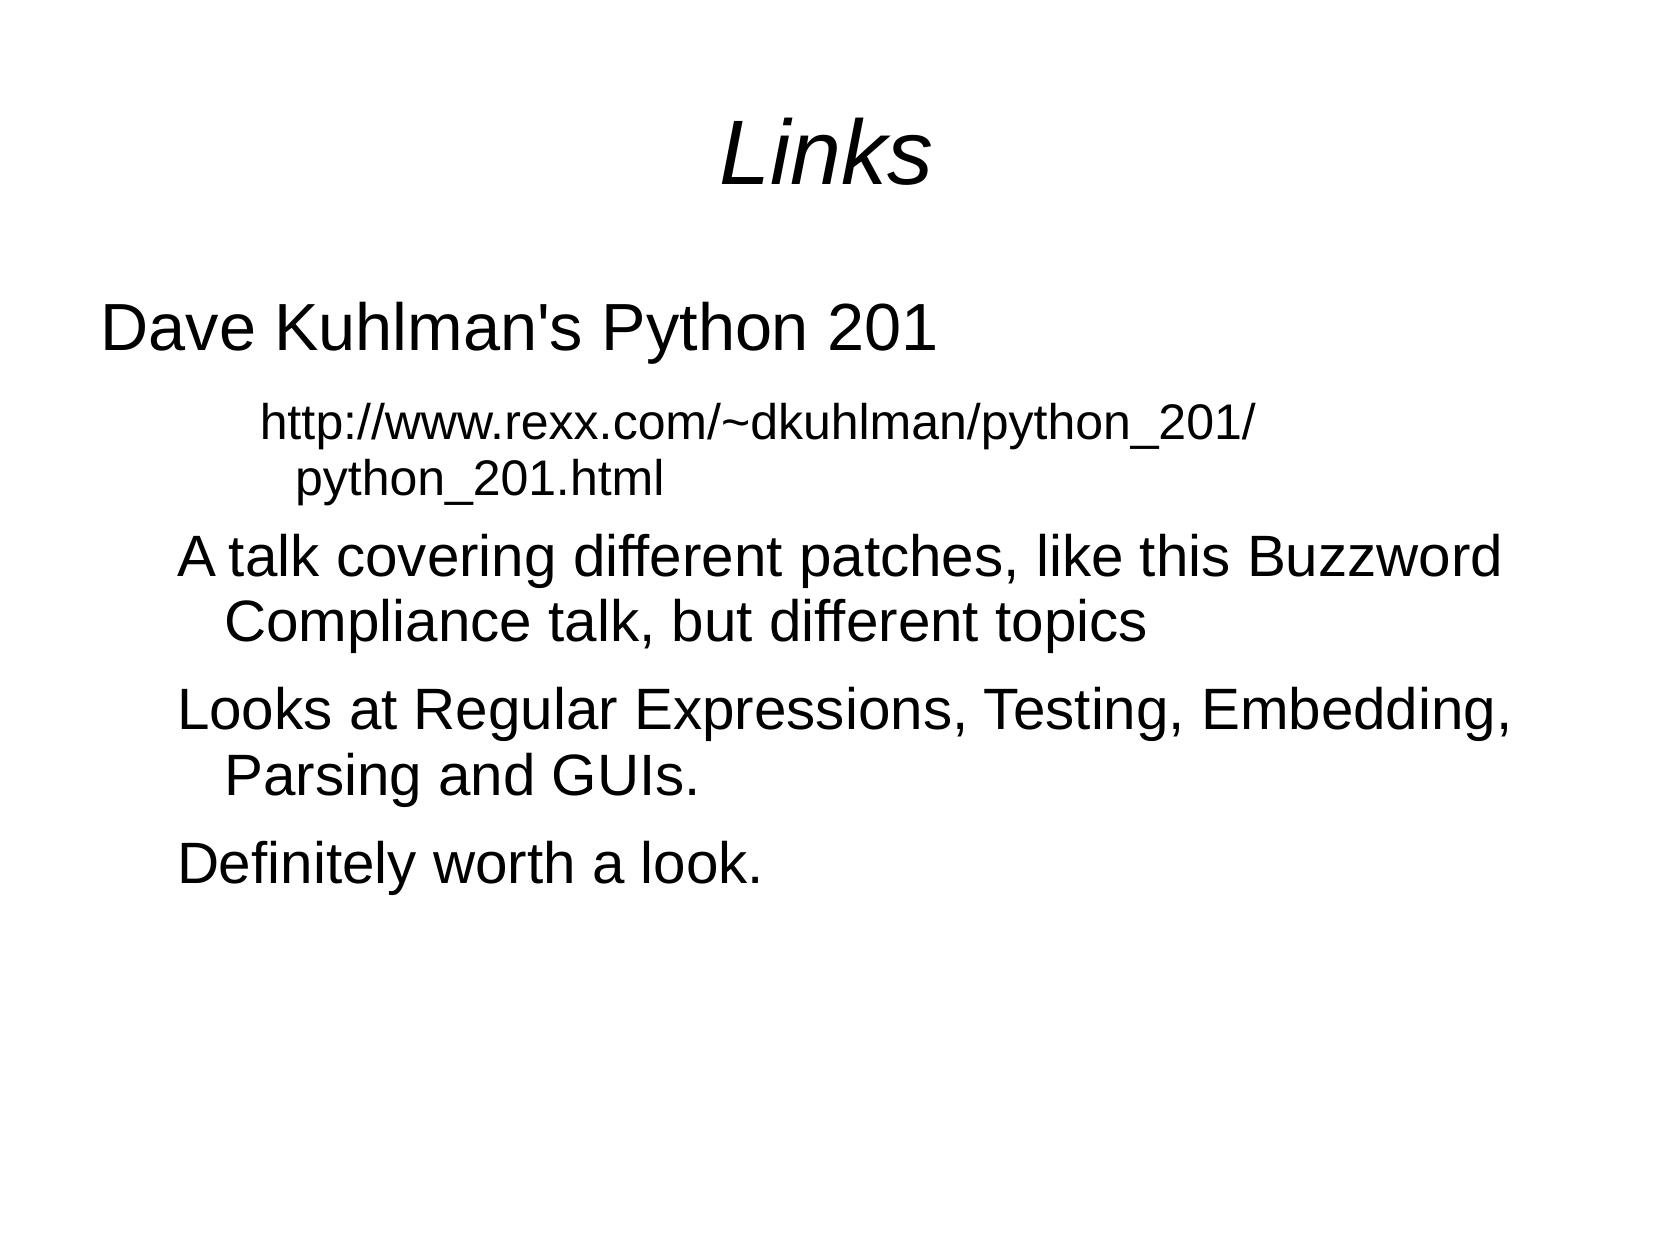

# Links
Dave Kuhlman's Python 201
http://www.rexx.com/~dkuhlman/python_201/python_201.html
A talk covering different patches, like this Buzzword Compliance talk, but different topics
Looks at Regular Expressions, Testing, Embedding, Parsing and GUIs.
Definitely worth a look.